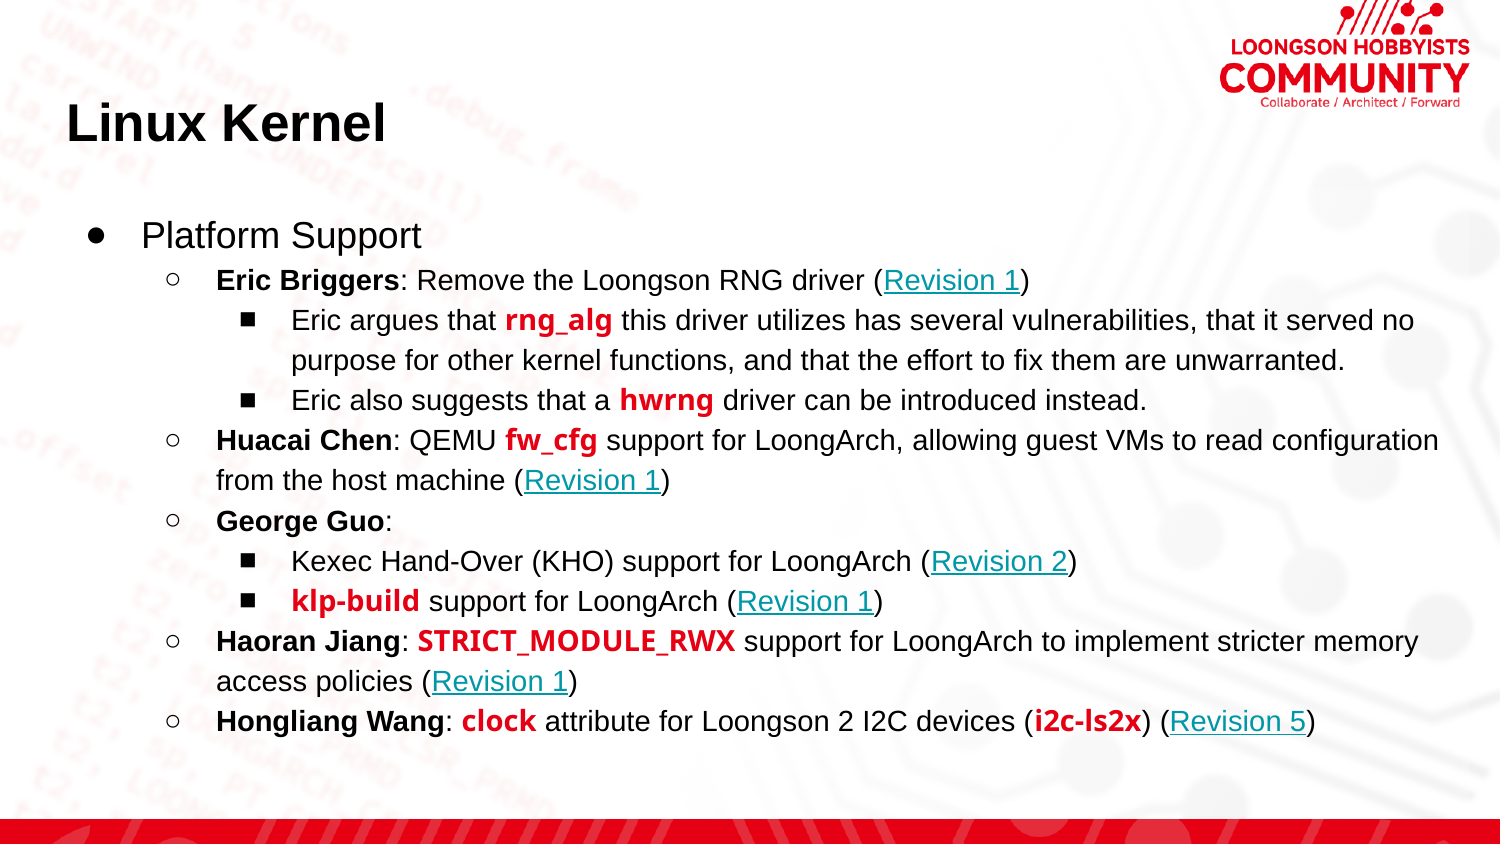

# Linux Kernel
Platform Support
Eric Briggers: Remove the Loongson RNG driver (Revision 1)
Eric argues that rng_alg this driver utilizes has several vulnerabilities, that it served no purpose for other kernel functions, and that the effort to fix them are unwarranted.
Eric also suggests that a hwrng driver can be introduced instead.
Huacai Chen: QEMU fw_cfg support for LoongArch, allowing guest VMs to read configuration from the host machine (Revision 1)
George Guo:
Kexec Hand-Over (KHO) support for LoongArch (Revision 2)
klp-build support for LoongArch (Revision 1)
Haoran Jiang: STRICT_MODULE_RWX support for LoongArch to implement stricter memory access policies (Revision 1)
Hongliang Wang: clock attribute for Loongson 2 I2C devices (i2c-ls2x) (Revision 5)